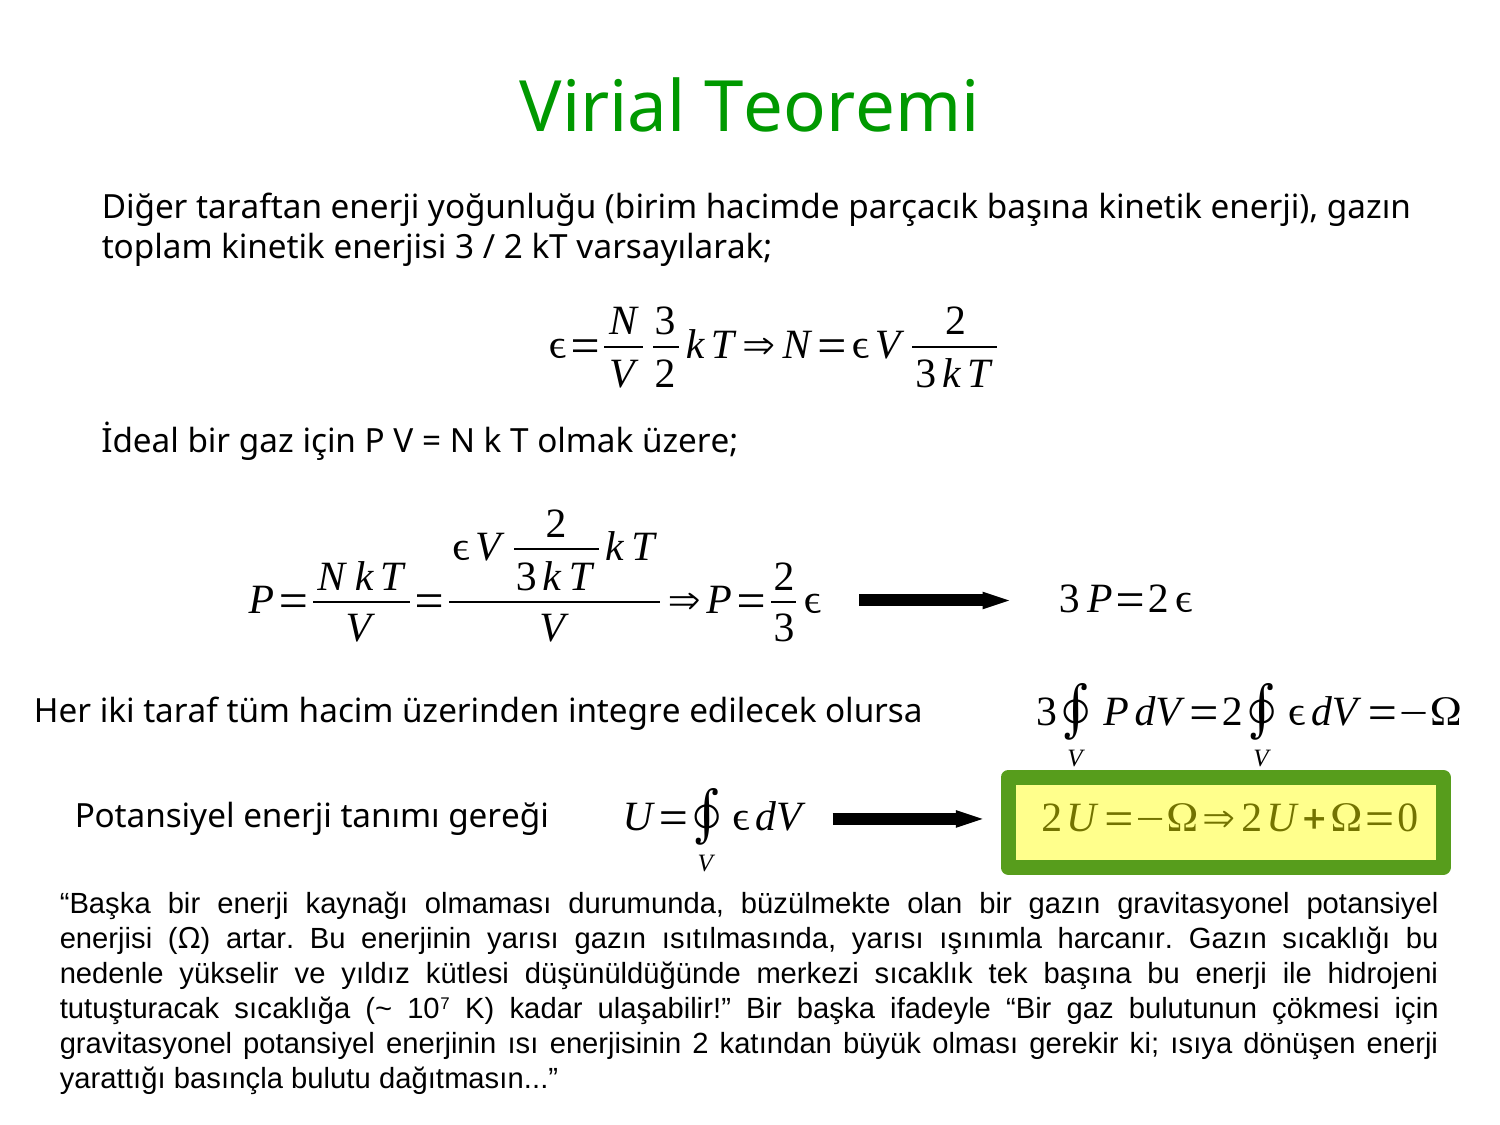

# Virial Teoremi
Diğer taraftan enerji yoğunluğu (birim hacimde parçacık başına kinetik enerji), gazın toplam kinetik enerjisi 3 / 2 kT varsayılarak;
İdeal bir gaz için P V = N k T olmak üzere;
Her iki taraf tüm hacim üzerinden integre edilecek olursa
Potansiyel enerji tanımı gereği
“Başka bir enerji kaynağı olmaması durumunda, büzülmekte olan bir gazın gravitasyonel potansiyel enerjisi (Ω) artar. Bu enerjinin yarısı gazın ısıtılmasında, yarısı ışınımla harcanır. Gazın sıcaklığı bu nedenle yükselir ve yıldız kütlesi düşünüldüğünde merkezi sıcaklık tek başına bu enerji ile hidrojeni tutuşturacak sıcaklığa (~ 107 K) kadar ulaşabilir!” Bir başka ifadeyle “Bir gaz bulutunun çökmesi için gravitasyonel potansiyel enerjinin ısı enerjisinin 2 katından büyük olması gerekir ki; ısıya dönüşen enerji yarattığı basınçla bulutu dağıtmasın...”